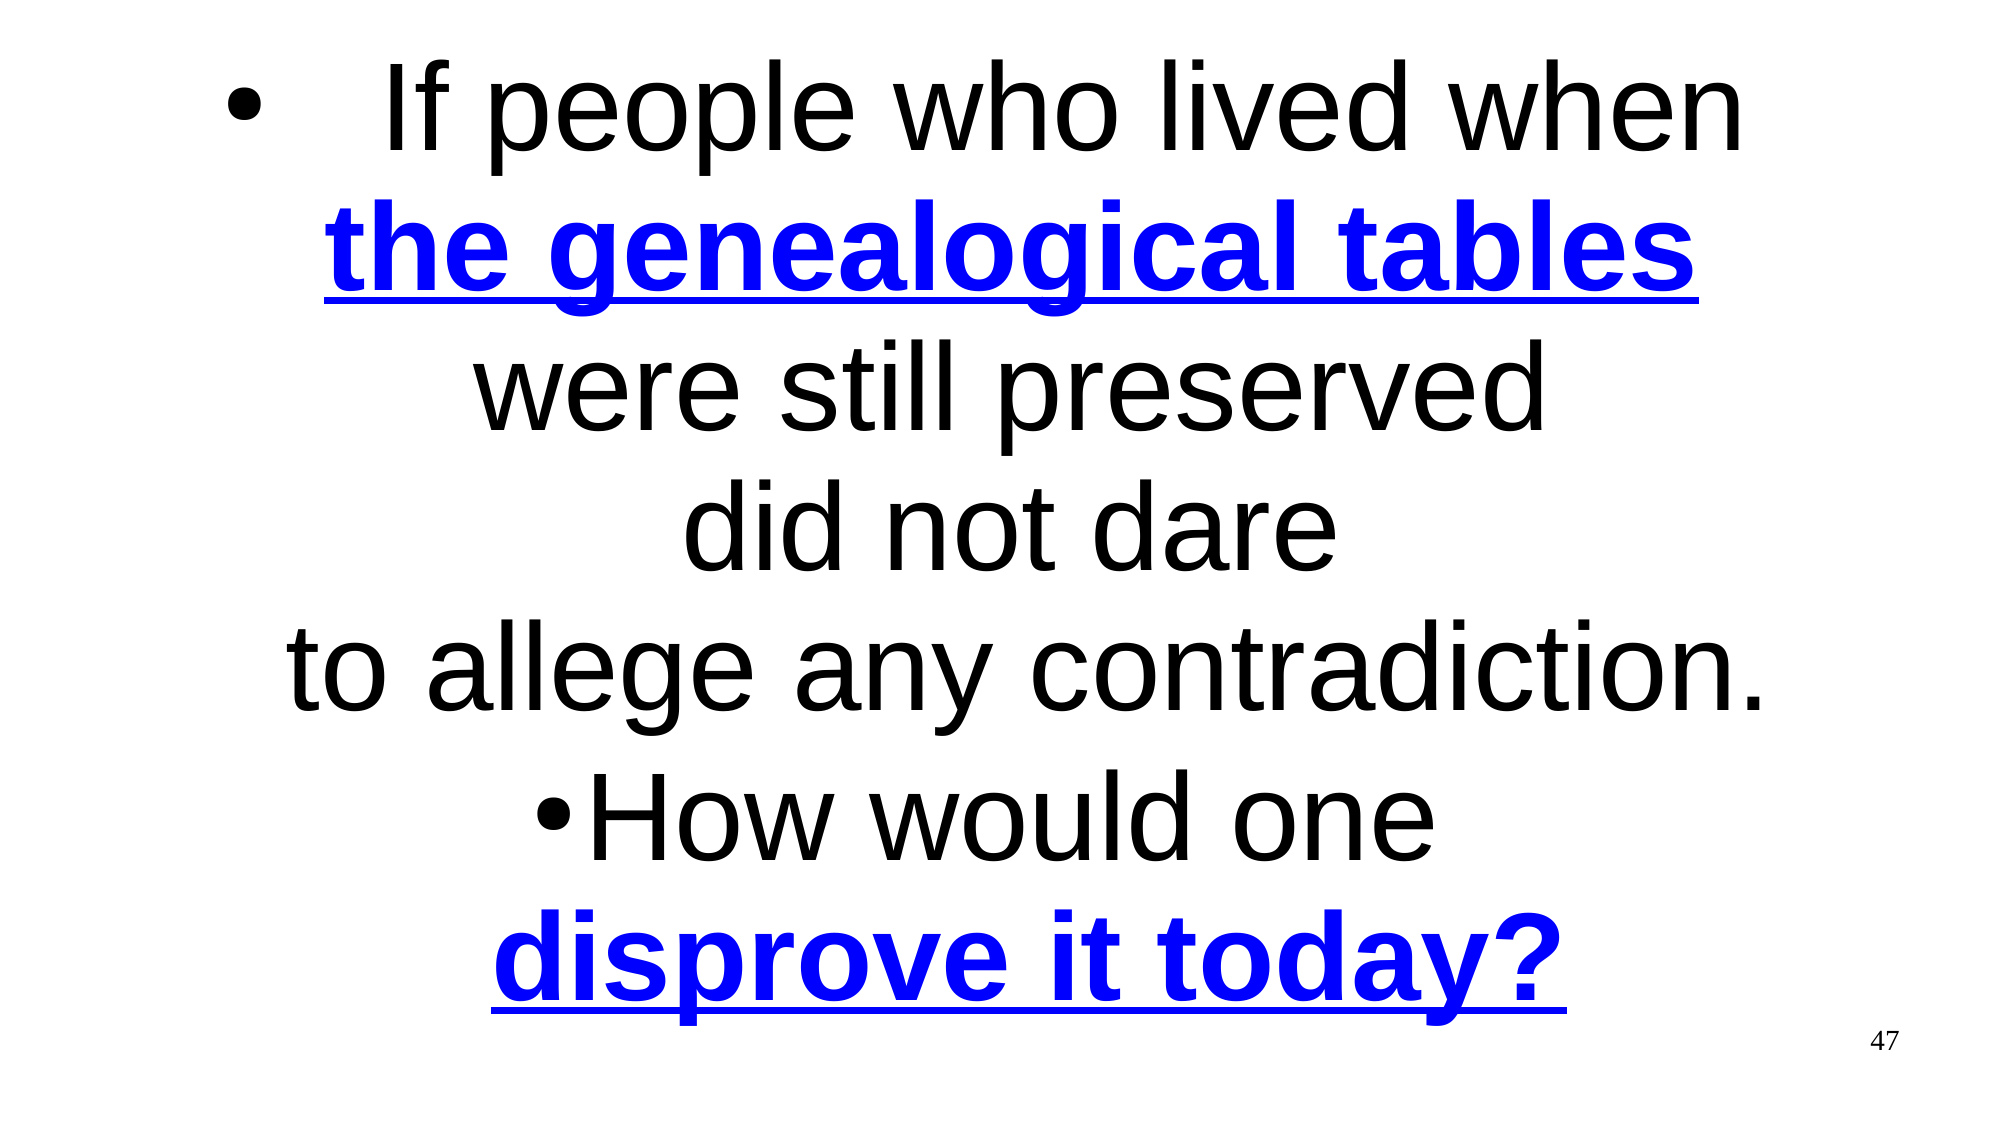

# If people who lived when the genealogical tables were still preserved did not dare to allege any contradiction.
How would one
disprove it today?
47